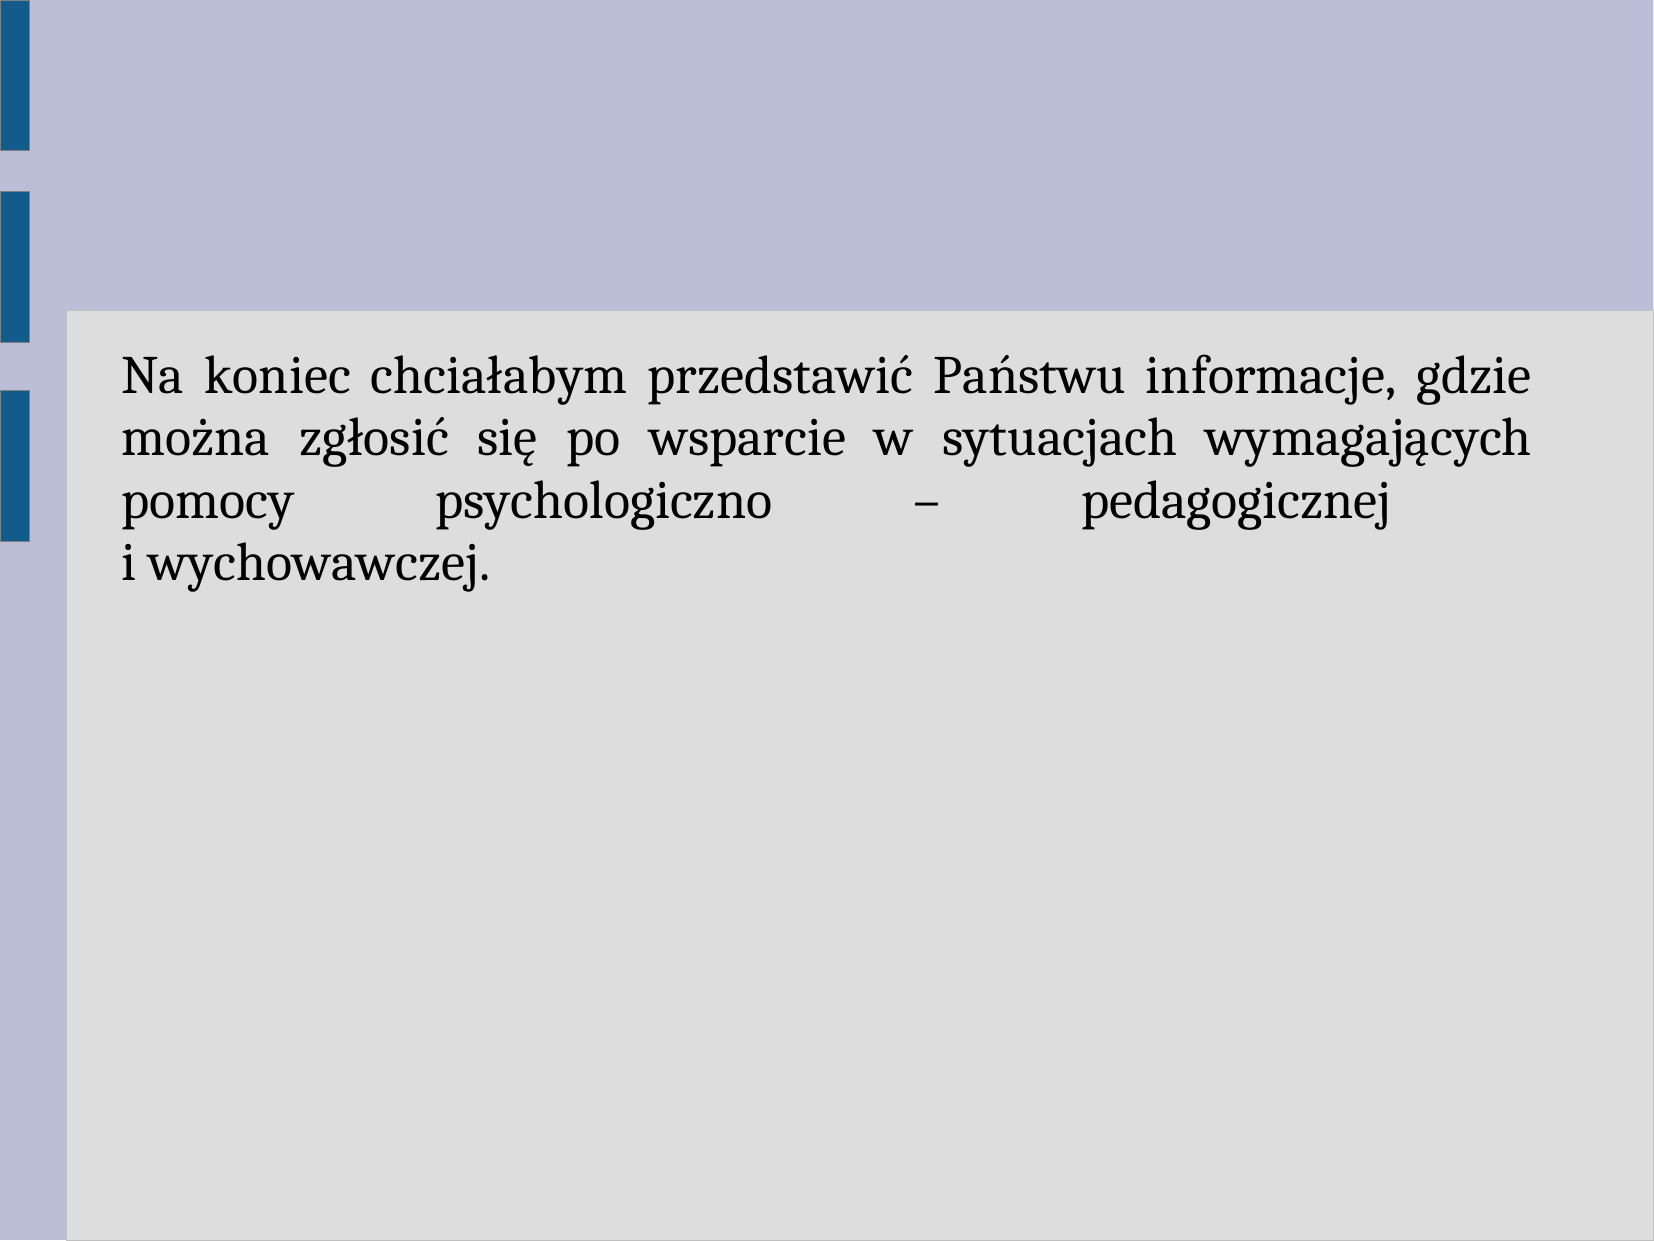

#
Na koniec chciałabym przedstawić Państwu informacje, gdzie można zgłosić się po wsparcie w sytuacjach wymagających pomocy psychologiczno – pedagogicznej
i wychowawczej.